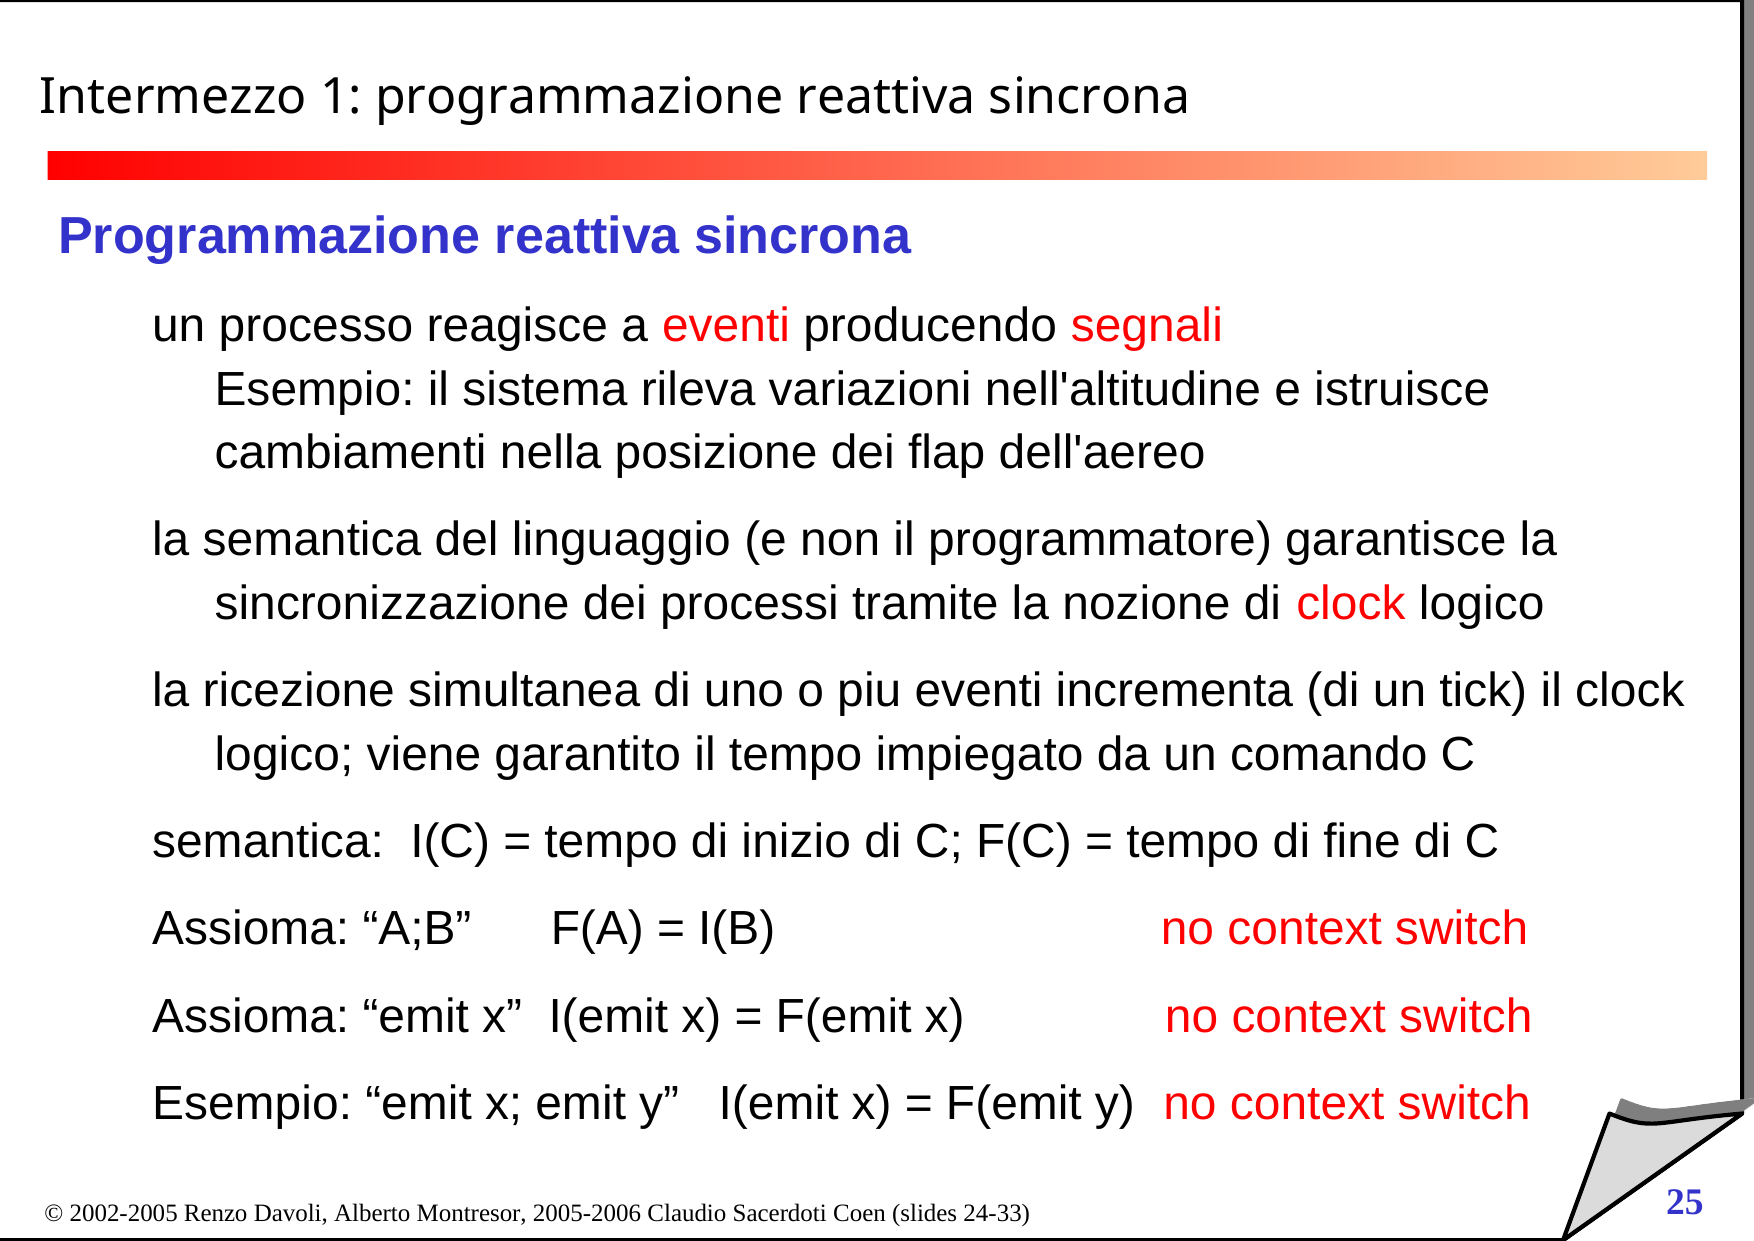

# Intermezzo 1: programmazione reattiva sincrona
Programmazione reattiva sincrona
un processo reagisce a eventi producendo segnali
Esempio: il sistema rileva variazioni nell'altitudine e istruisce cambiamenti nella posizione dei flap dell'aereo
la semantica del linguaggio (e non il programmatore) garantisce la sincronizzazione dei processi tramite la nozione di clock logico
la ricezione simultanea di uno o piu eventi incrementa (di un tick) il clock logico; viene garantito il tempo impiegato da un comando C
semantica: I(C) = tempo di inizio di C; F(C) = tempo di fine di C
Assioma: “A;B” F(A) = I(B) no context switch
Assioma: “emit x” I(emit x) = F(emit x) no context switch
Esempio: “emit x; emit y” I(emit x) = F(emit y) no context switch